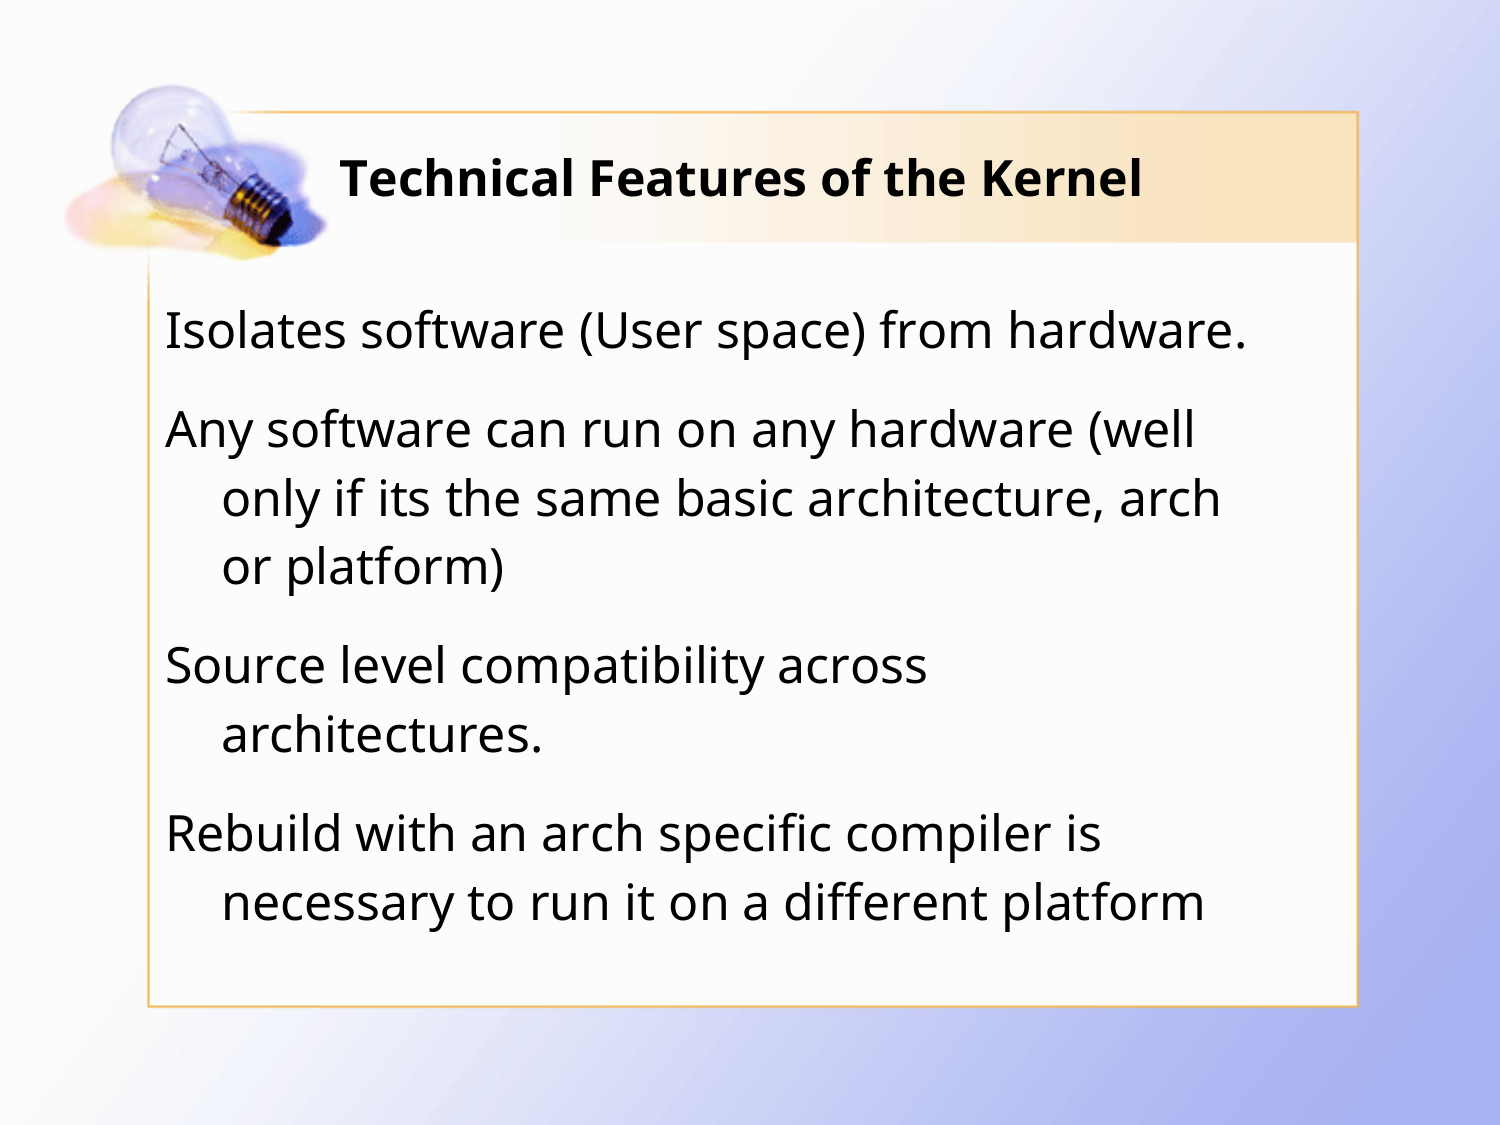

# Technical Features of the Kernel
Isolates software (User space) from hardware.
Any software can run on any hardware (well only if its the same basic architecture, arch or platform)
Source level compatibility across architectures.
Rebuild with an arch specific compiler is necessary to run it on a different platform